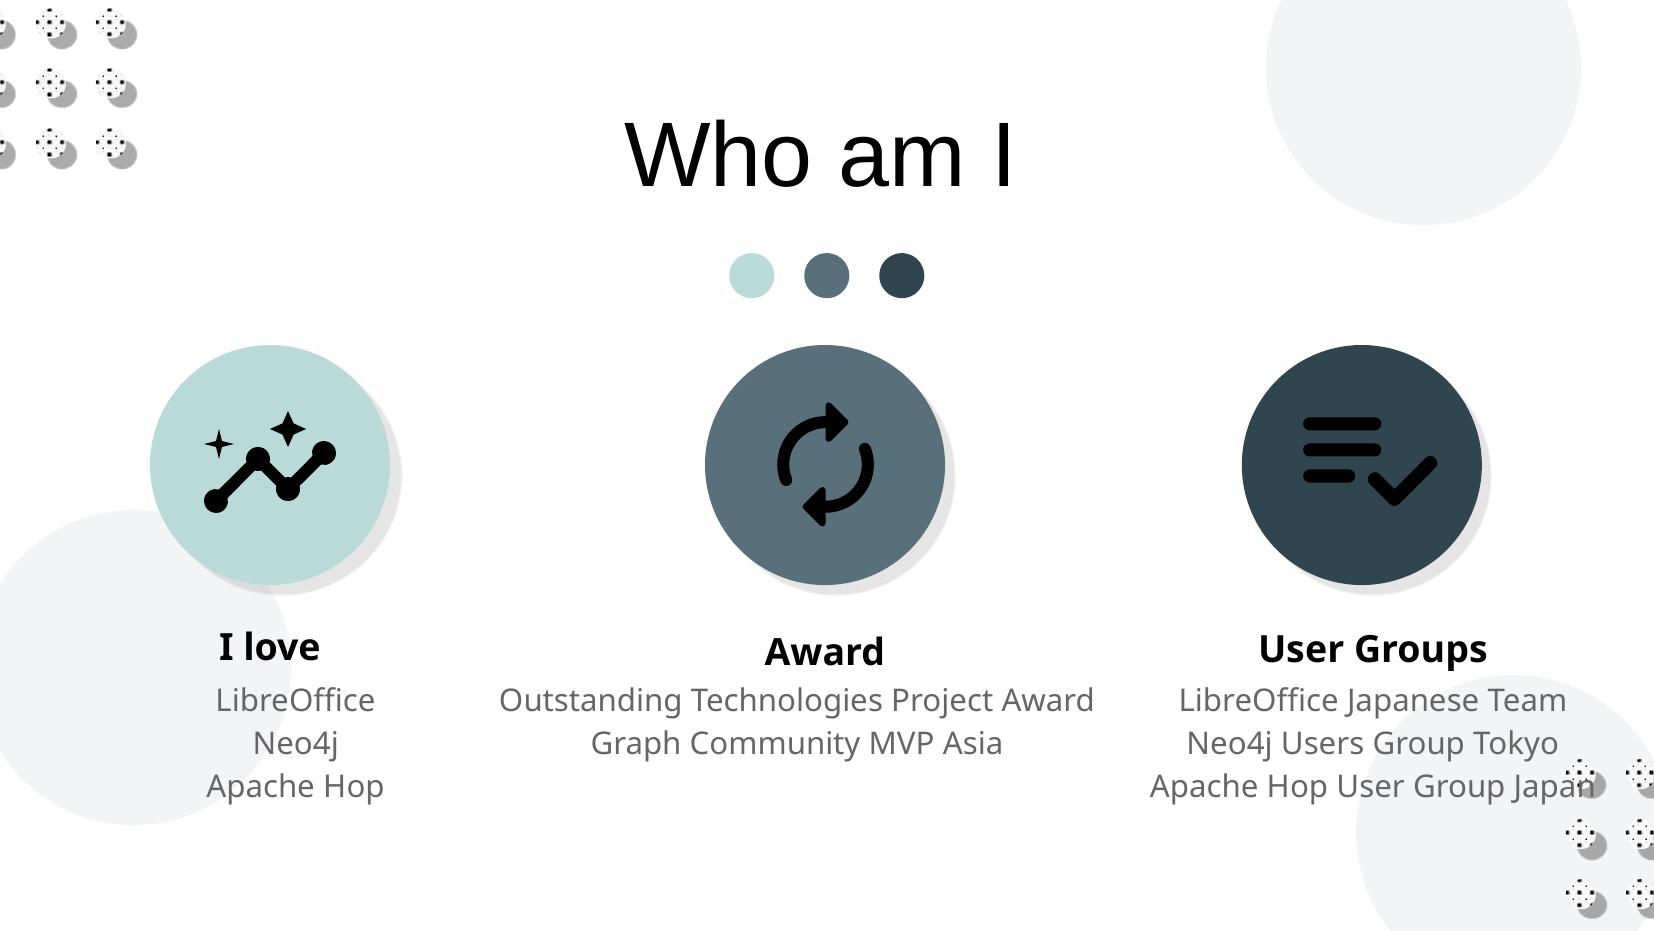

# Who am I
I love
User Groups
Award
LibreOffice
Neo4j
Apache Hop
Outstanding Technologies Project Award
Graph Community MVP Asia
LibreOffice Japanese Team
Neo4j Users Group Tokyo
Apache Hop User Group Japan